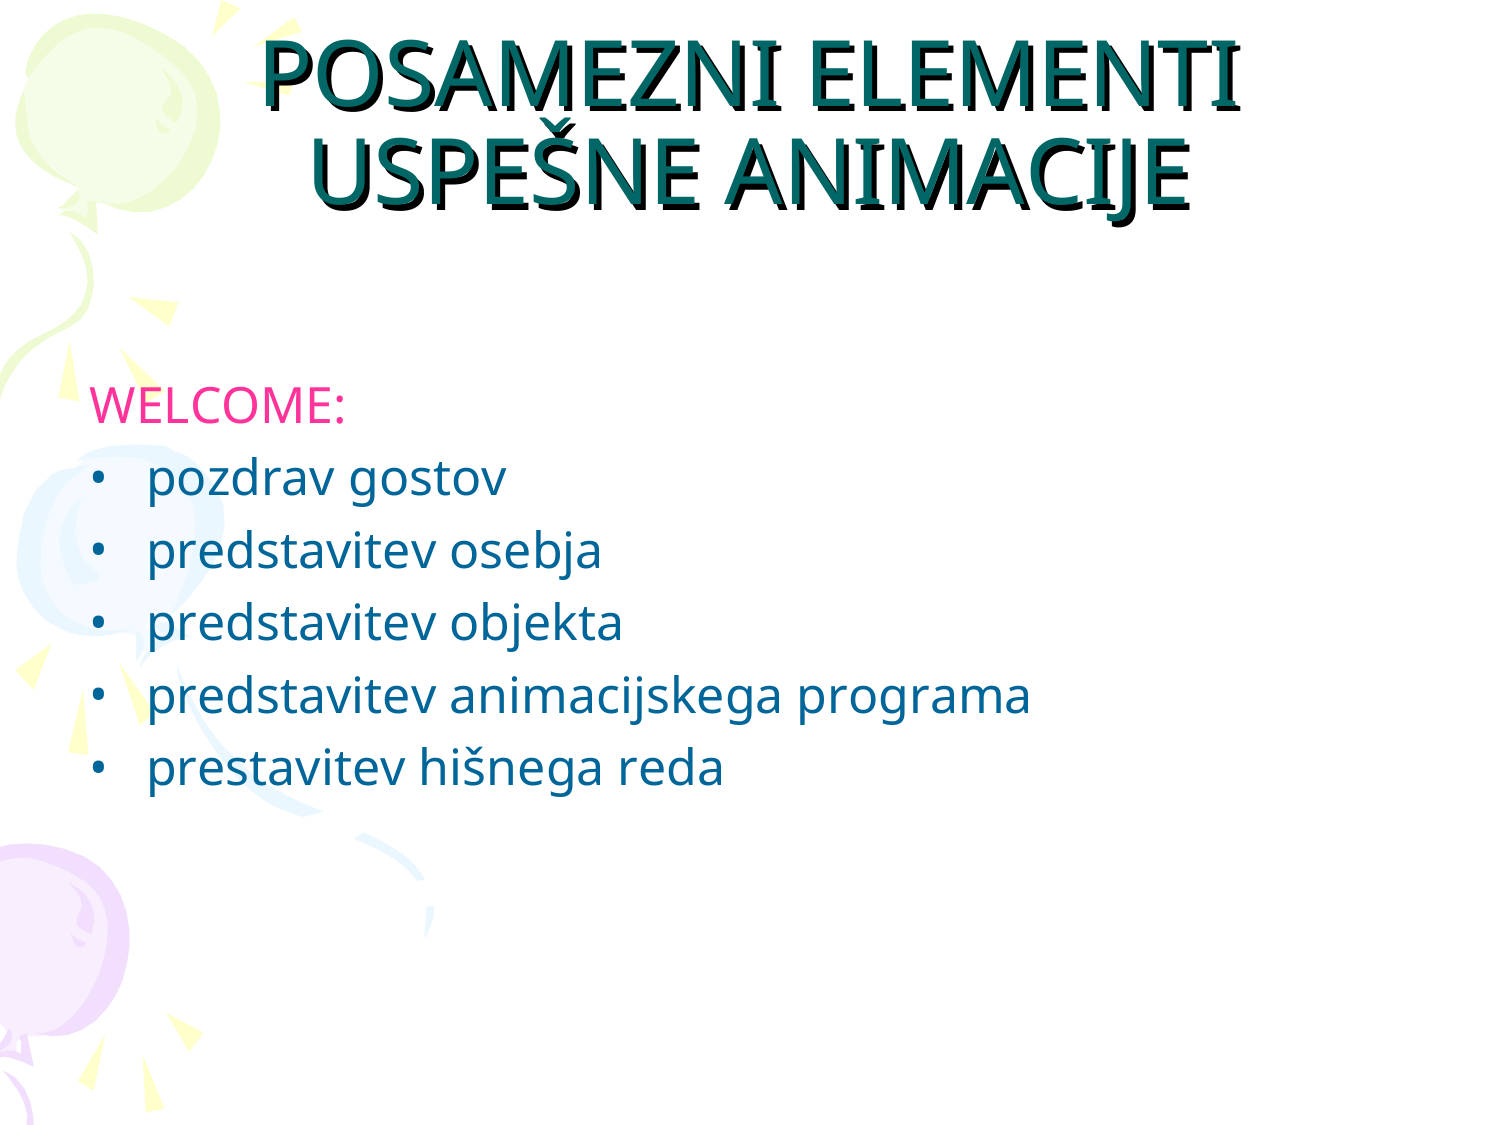

# POSAMEZNI ELEMENTI USPEŠNE ANIMACIJE
WELCOME:
pozdrav gostov
predstavitev osebja
predstavitev objekta
predstavitev animacijskega programa
prestavitev hišnega reda